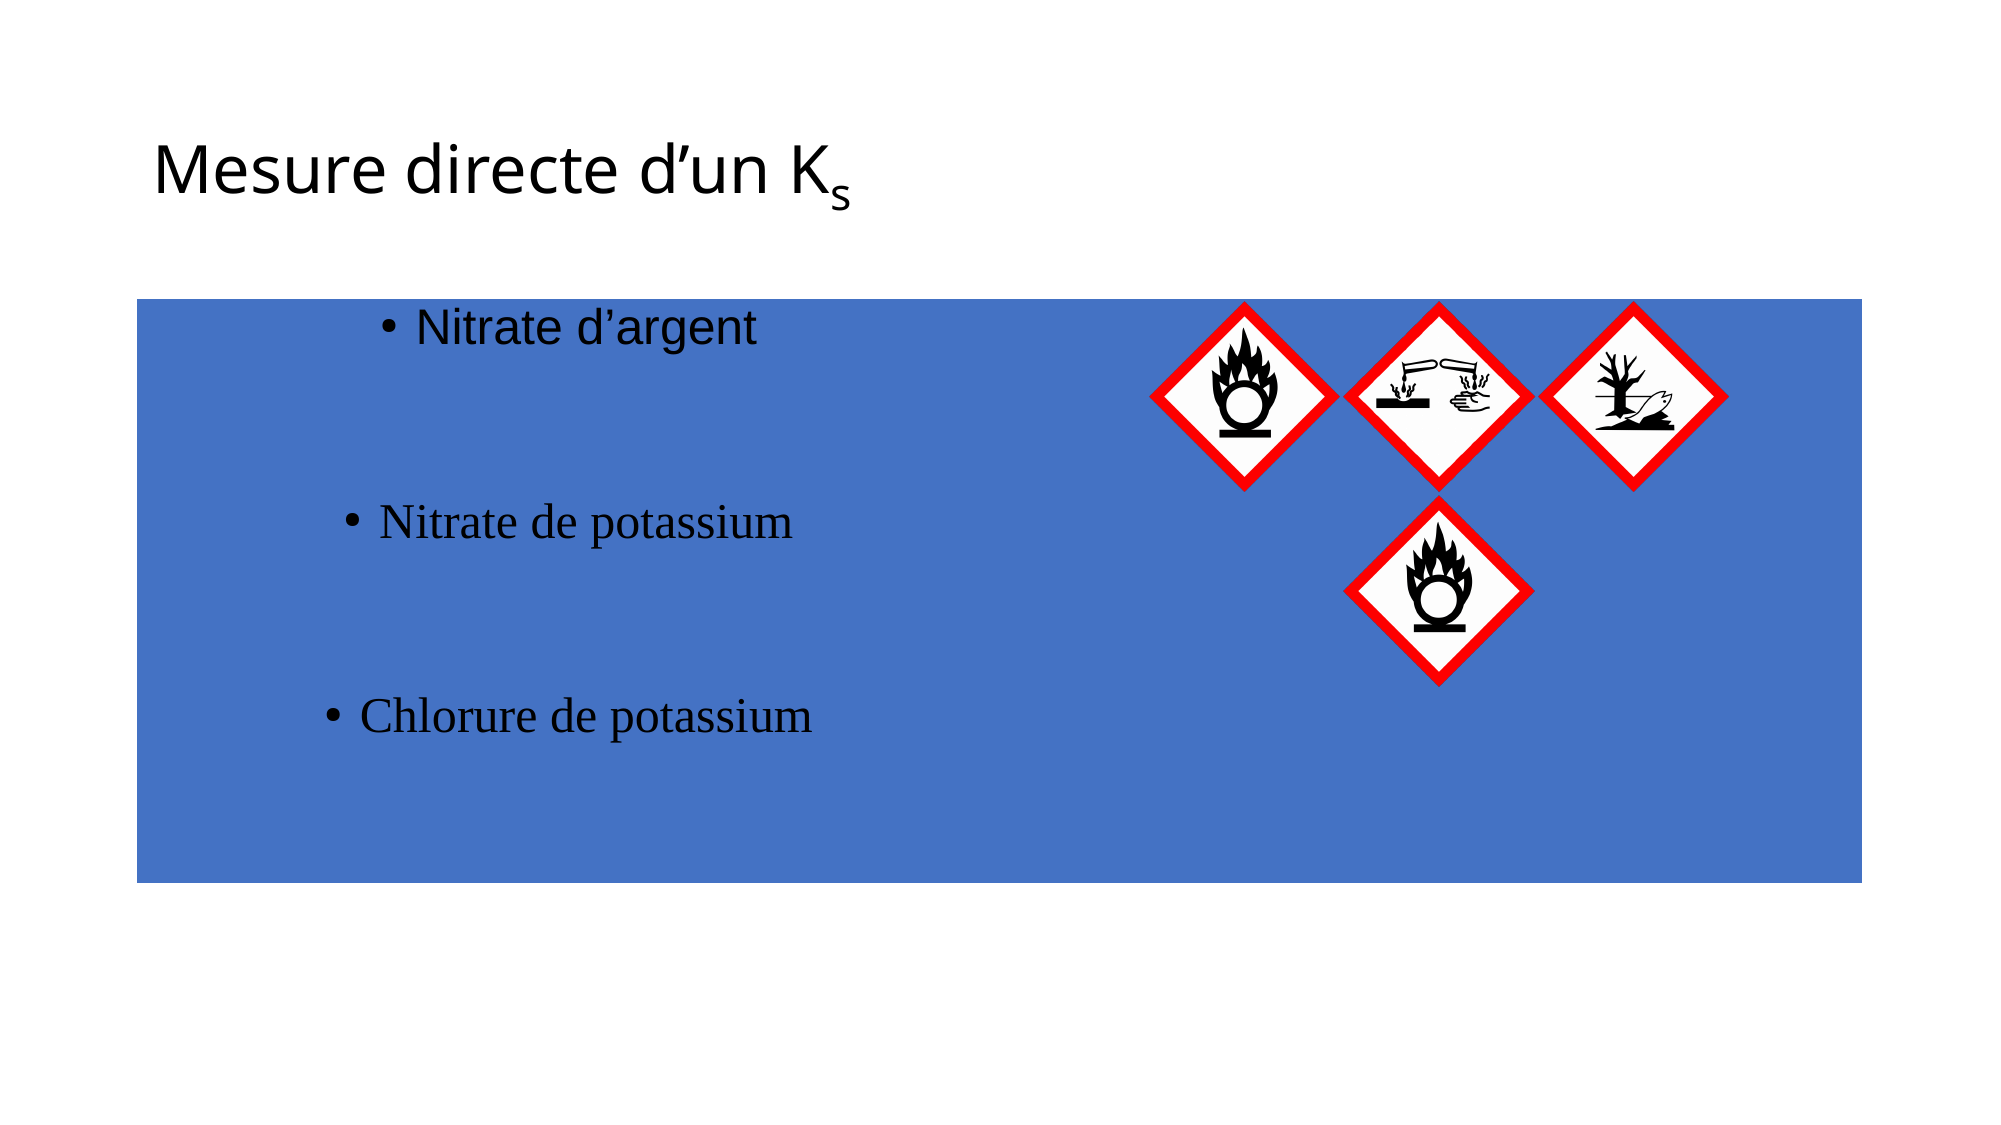

# Mesure directe d’un Ks
| Nitrate d’argent | |
| --- | --- |
| Nitrate de potassium | |
| Chlorure de potassium | |